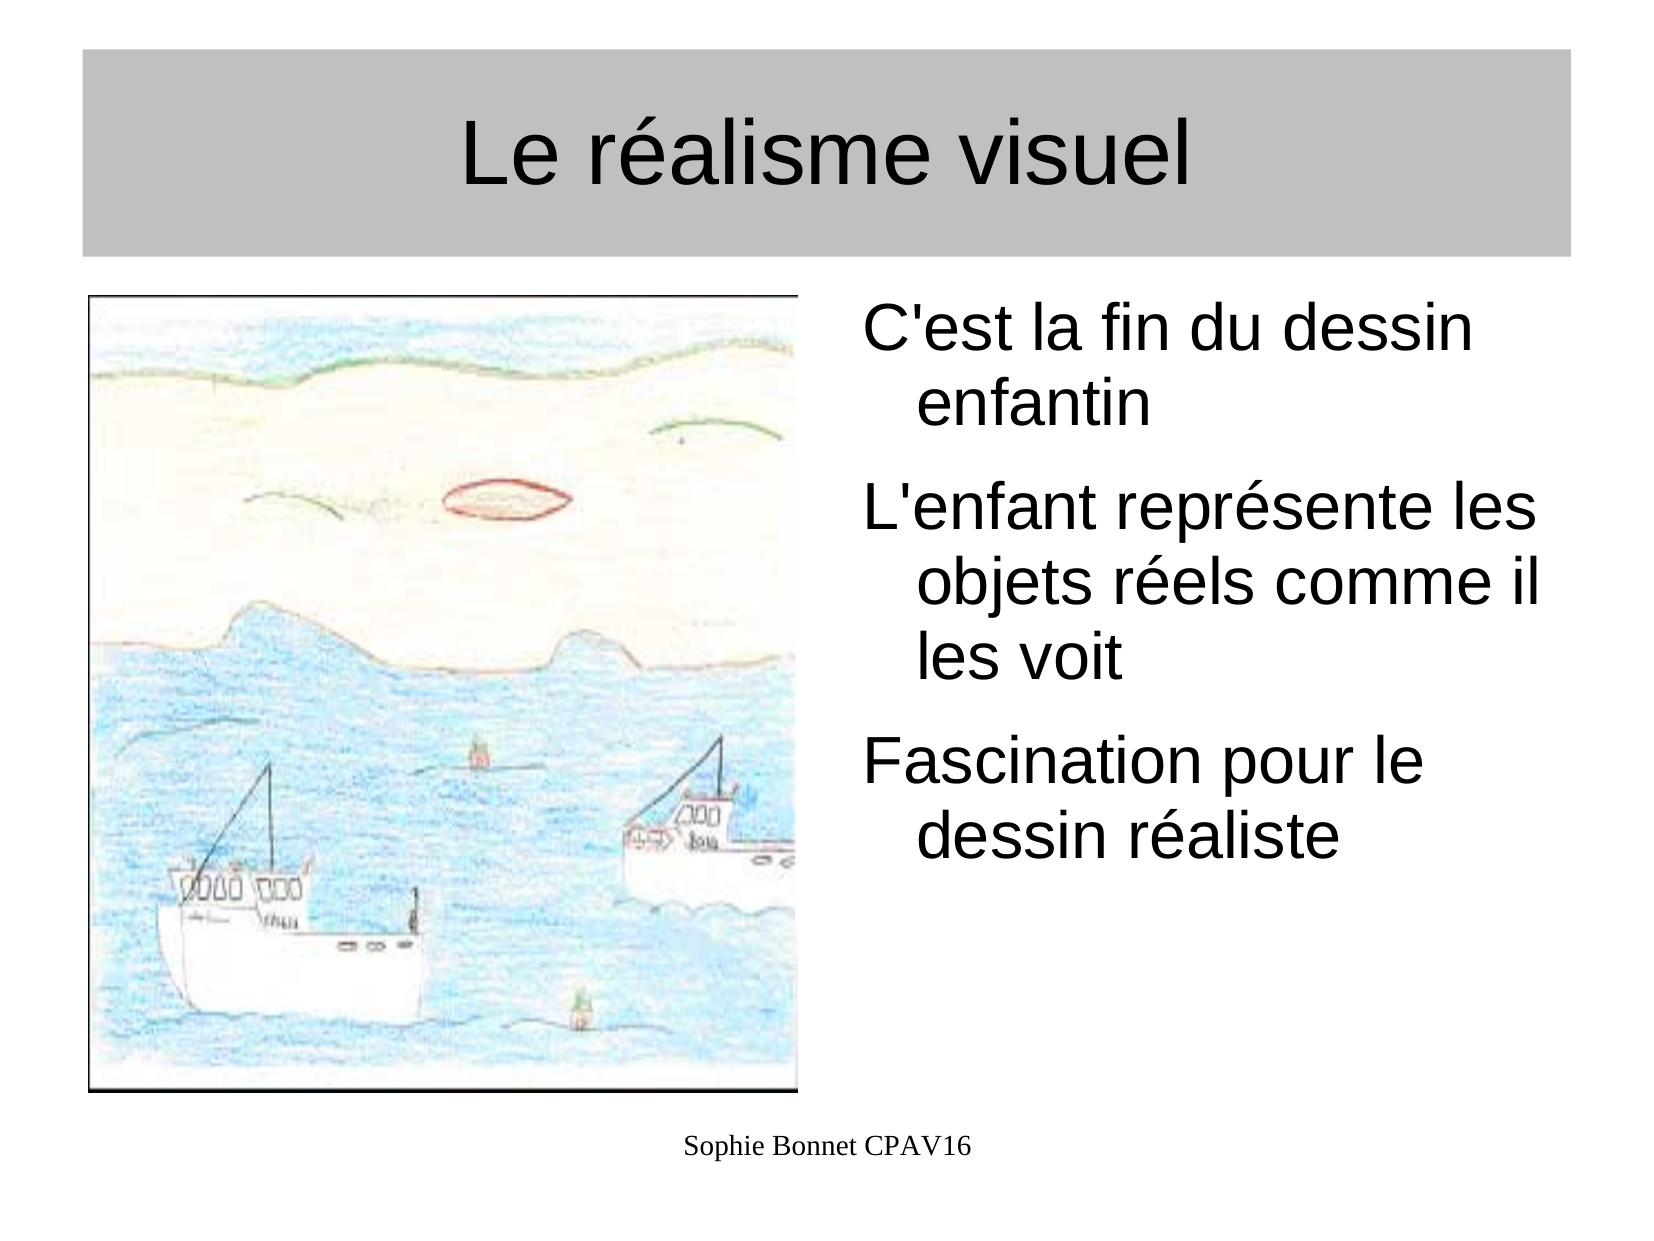

# Le réalisme visuel
C'est la fin du dessin enfantin
L'enfant représente les objets réels comme il les voit
Fascination pour le dessin réaliste
Sophie Bonnet CPAV16